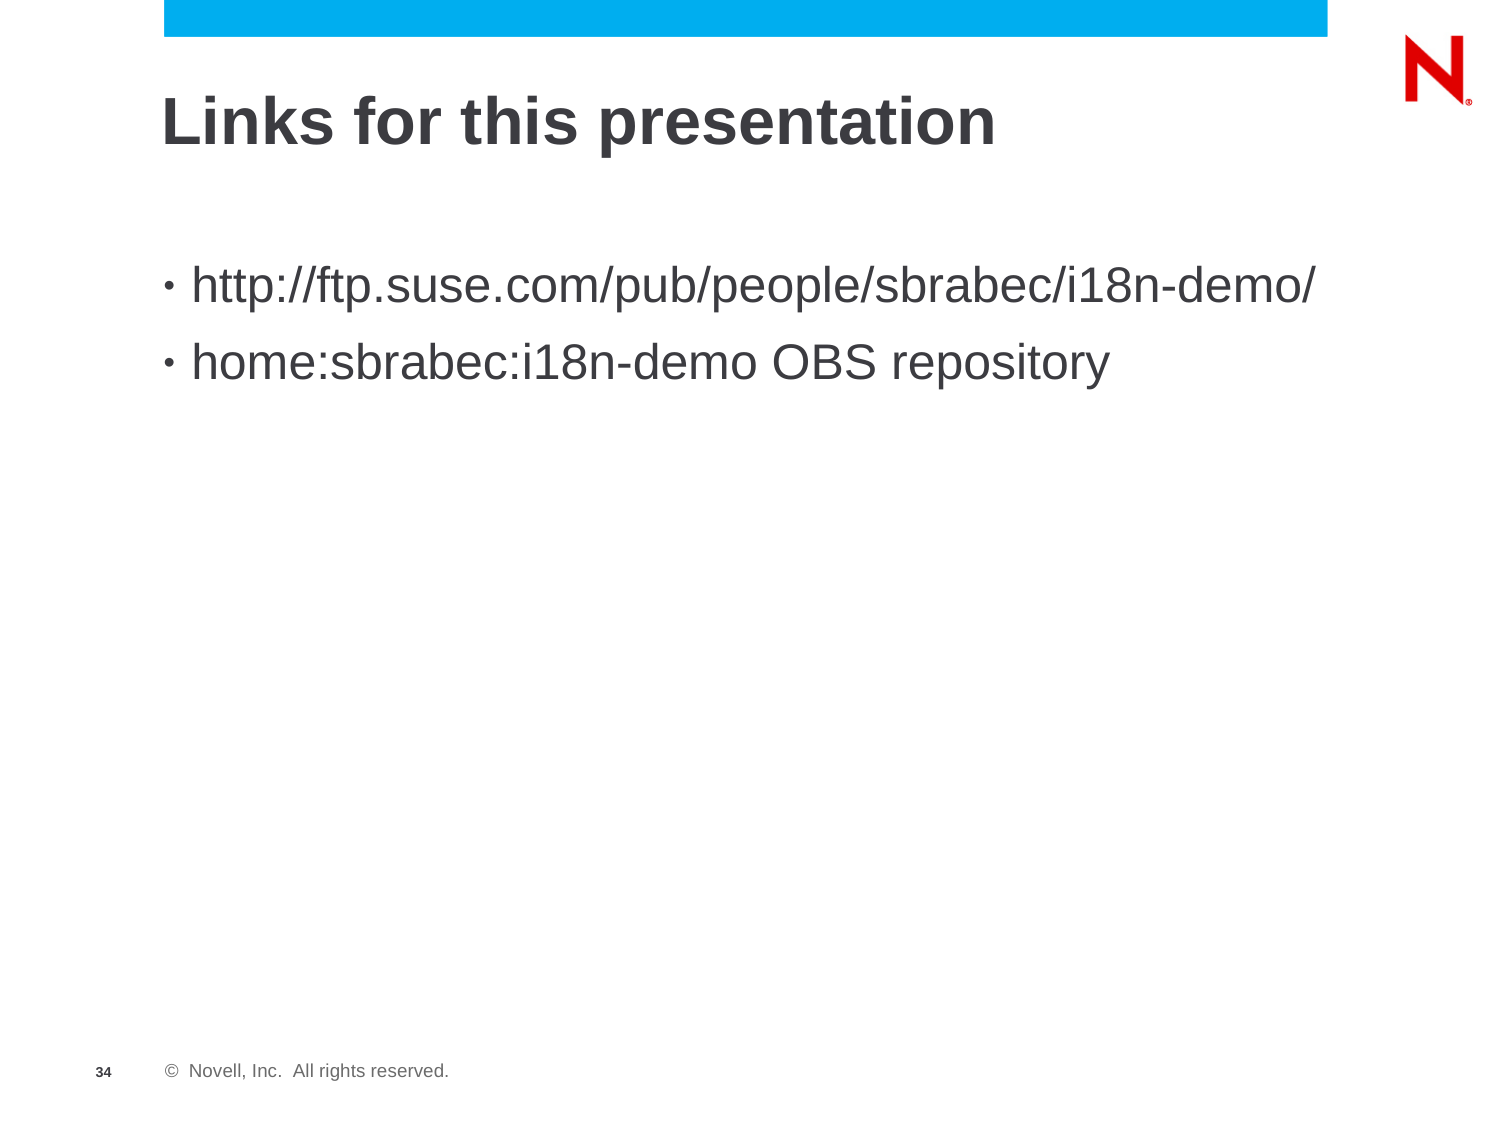

# Links for this presentation
http://ftp.suse.com/pub/people/sbrabec/i18n-demo/
home:sbrabec:i18n-demo OBS repository